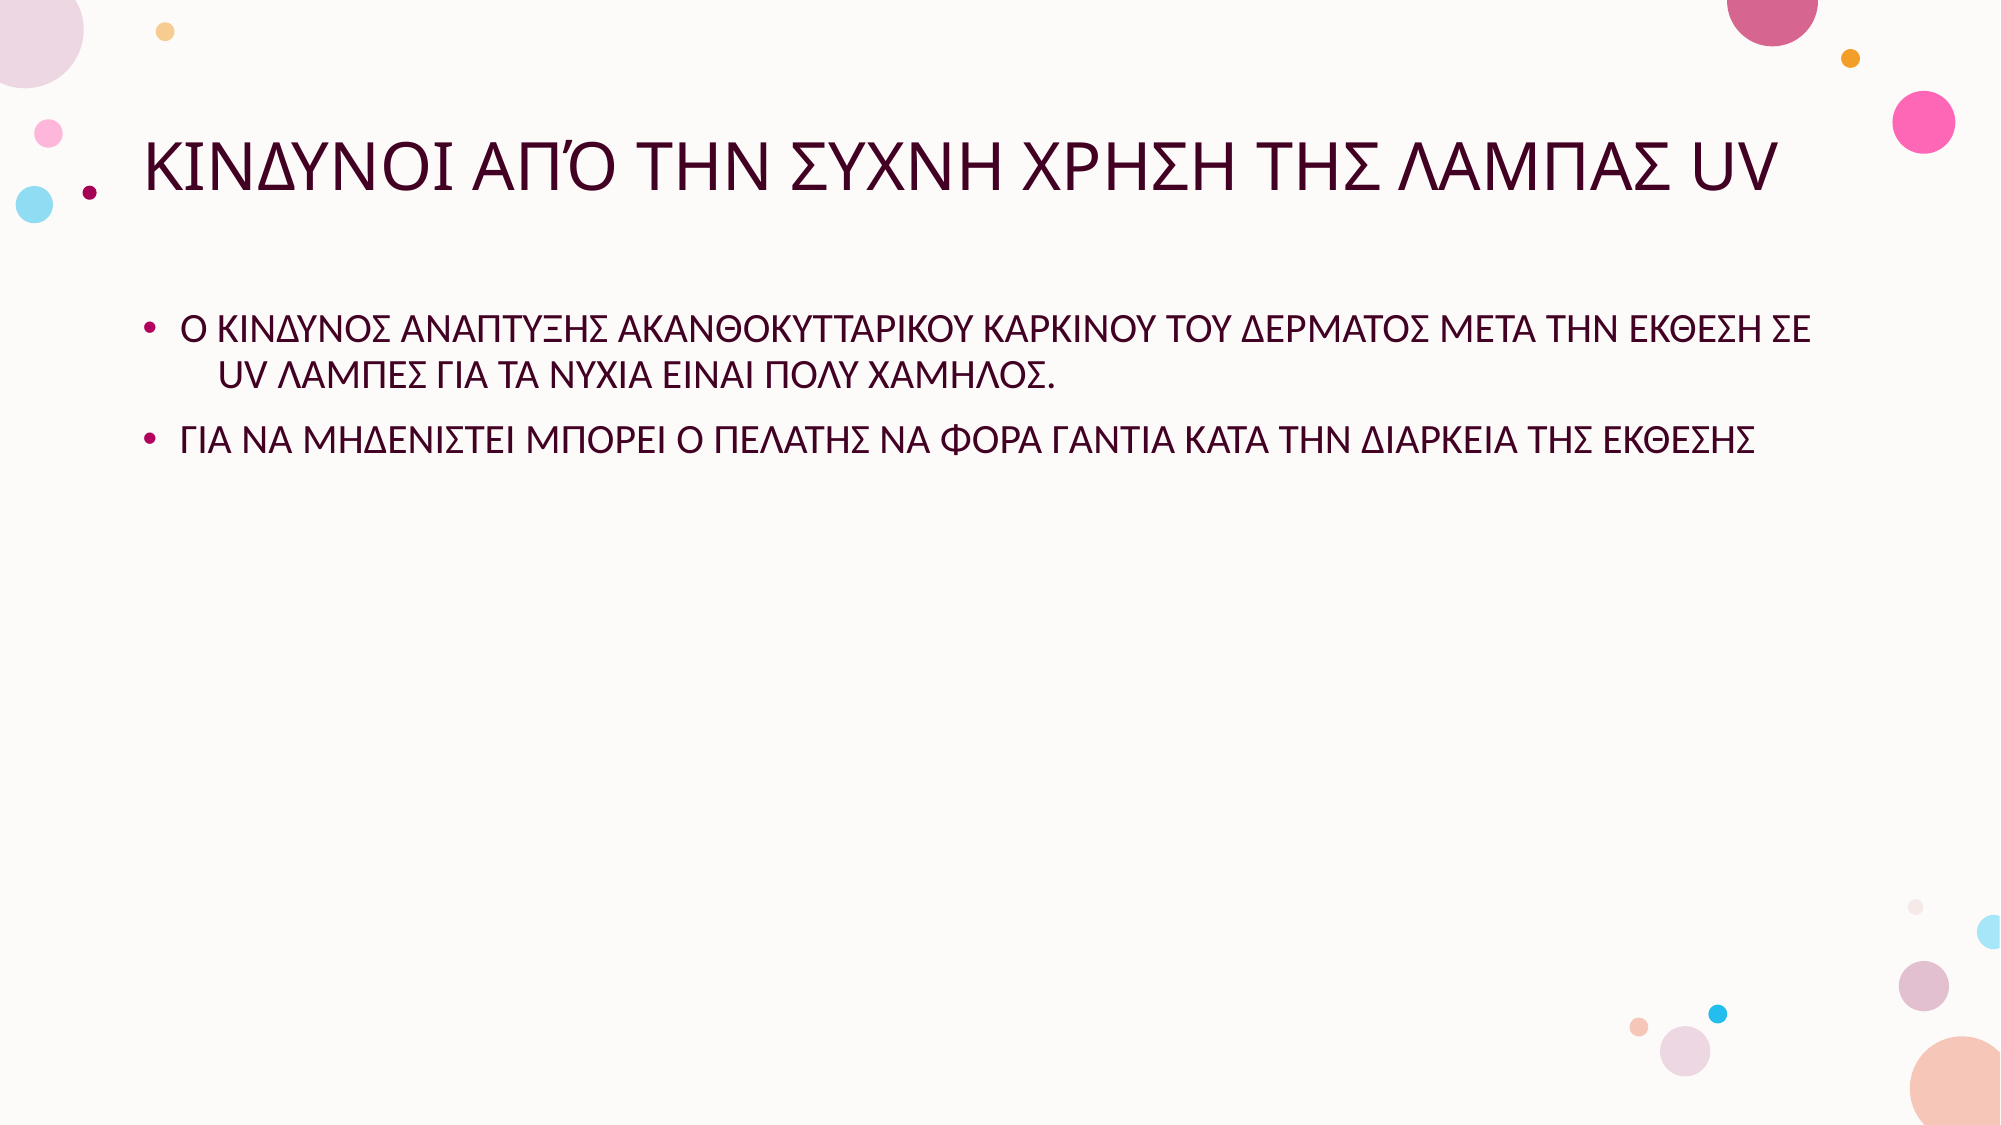

# ΚΙΝΔΥΝΟΙ ΑΠΌ ΤΗΝ ΣΥΧΝΗ ΧΡΗΣΗ ΤΗΣ ΛΑΜΠΑΣ UV
Ο ΚΙΝΔΥΝΟΣ ΑΝΑΠΤΥΞΗΣ ΑΚΑΝΘΟΚΥΤΤΑΡΙΚΟΥ ΚΑΡΚΙΝΟΥ ΤΟΥ ΔΕΡΜΑΤΟΣ ΜΕΤΑ ΤΗΝ ΕΚΘΕΣΗ ΣΕ UV ΛΑΜΠΕΣ ΓΙΑ ΤΑ ΝΥΧΙΑ ΕΊΝΑΙ ΠΟΛΎ ΧΑΜΗΛΟΣ.
ΓΙΑ ΝΑ ΜΗΔΕΝΙΣΤΕΙ ΜΠΟΡΕΙ Ο ΠΕΛΑΤΗΣ ΝΑ ΦΟΡΑ ΓΑΝΤΙΑ ΚΑΤΆ ΤΗΝ ΔΙΑΡΚΕΙΑ ΤΗΣ ΕΚΘΕΣΗΣ